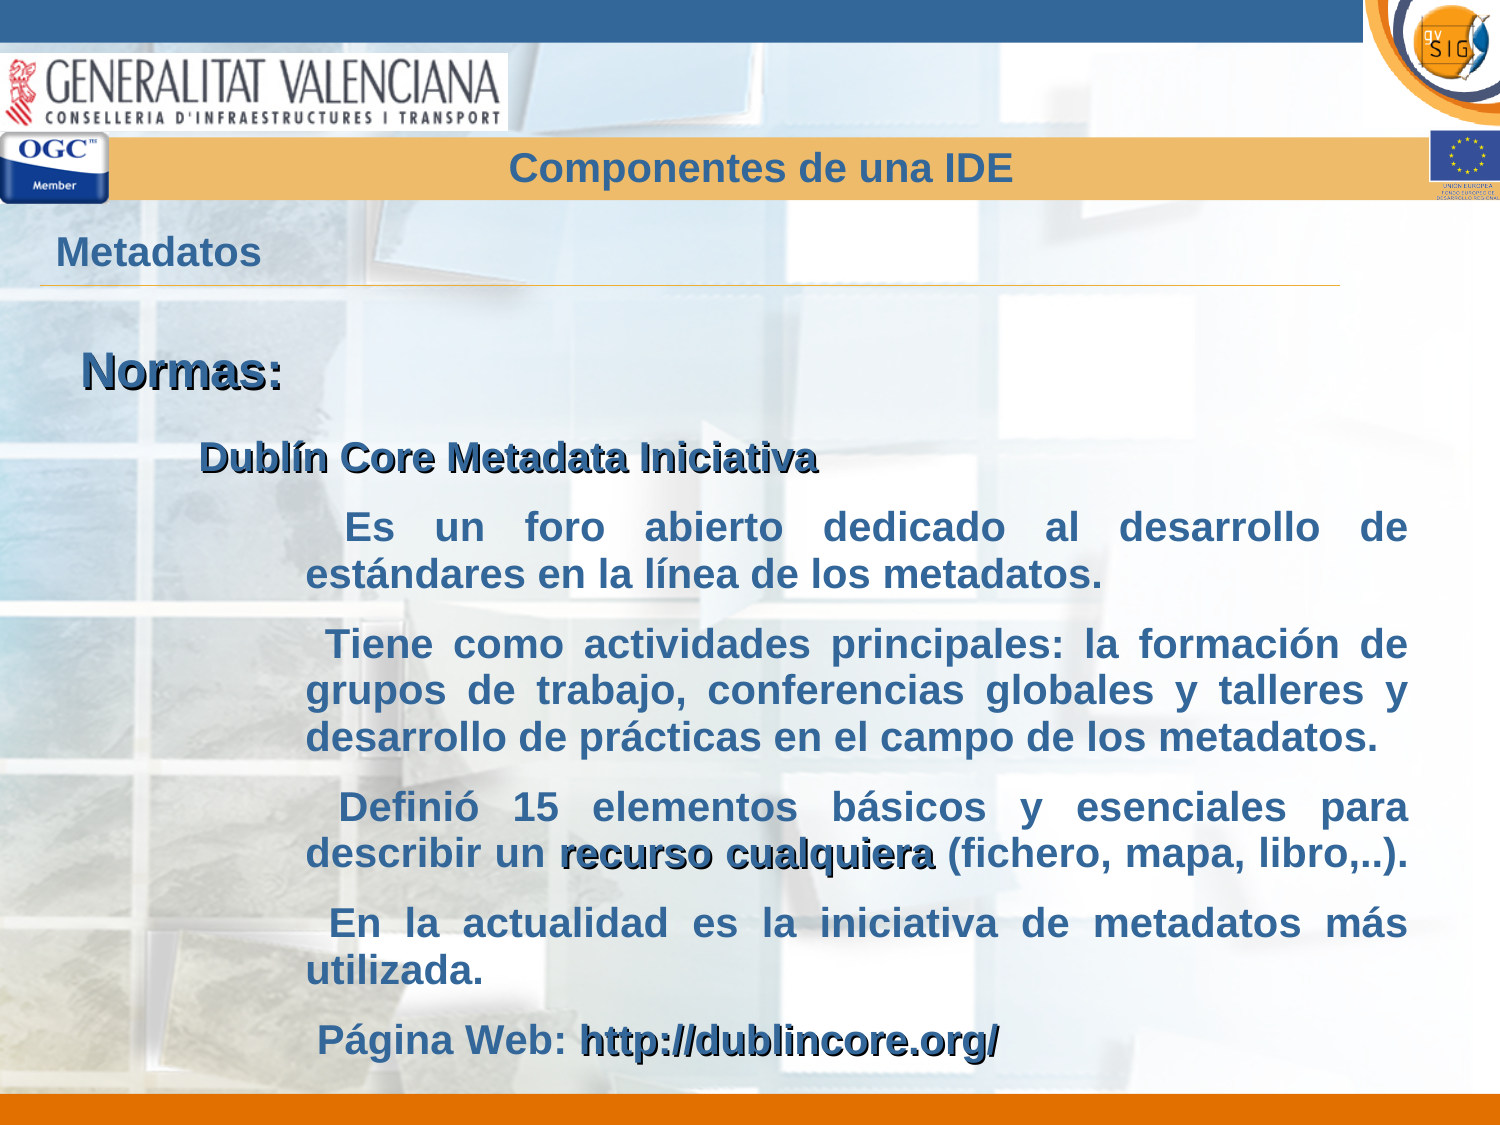

Componentes de una IDE
Metadatos
Normas:
	Dublín Core Metadata Iniciativa
 Es un foro abierto dedicado al desarrollo de estándares en la línea de los metadatos.
 Tiene como actividades principales: la formación de grupos de trabajo, conferencias globales y talleres y desarrollo de prácticas en el campo de los metadatos.
 Definió 15 elementos básicos y esenciales para describir un recurso cualquiera (fichero, mapa, libro,..).
 En la actualidad es la iniciativa de metadatos más utilizada.
 Página Web: http://dublincore.org/